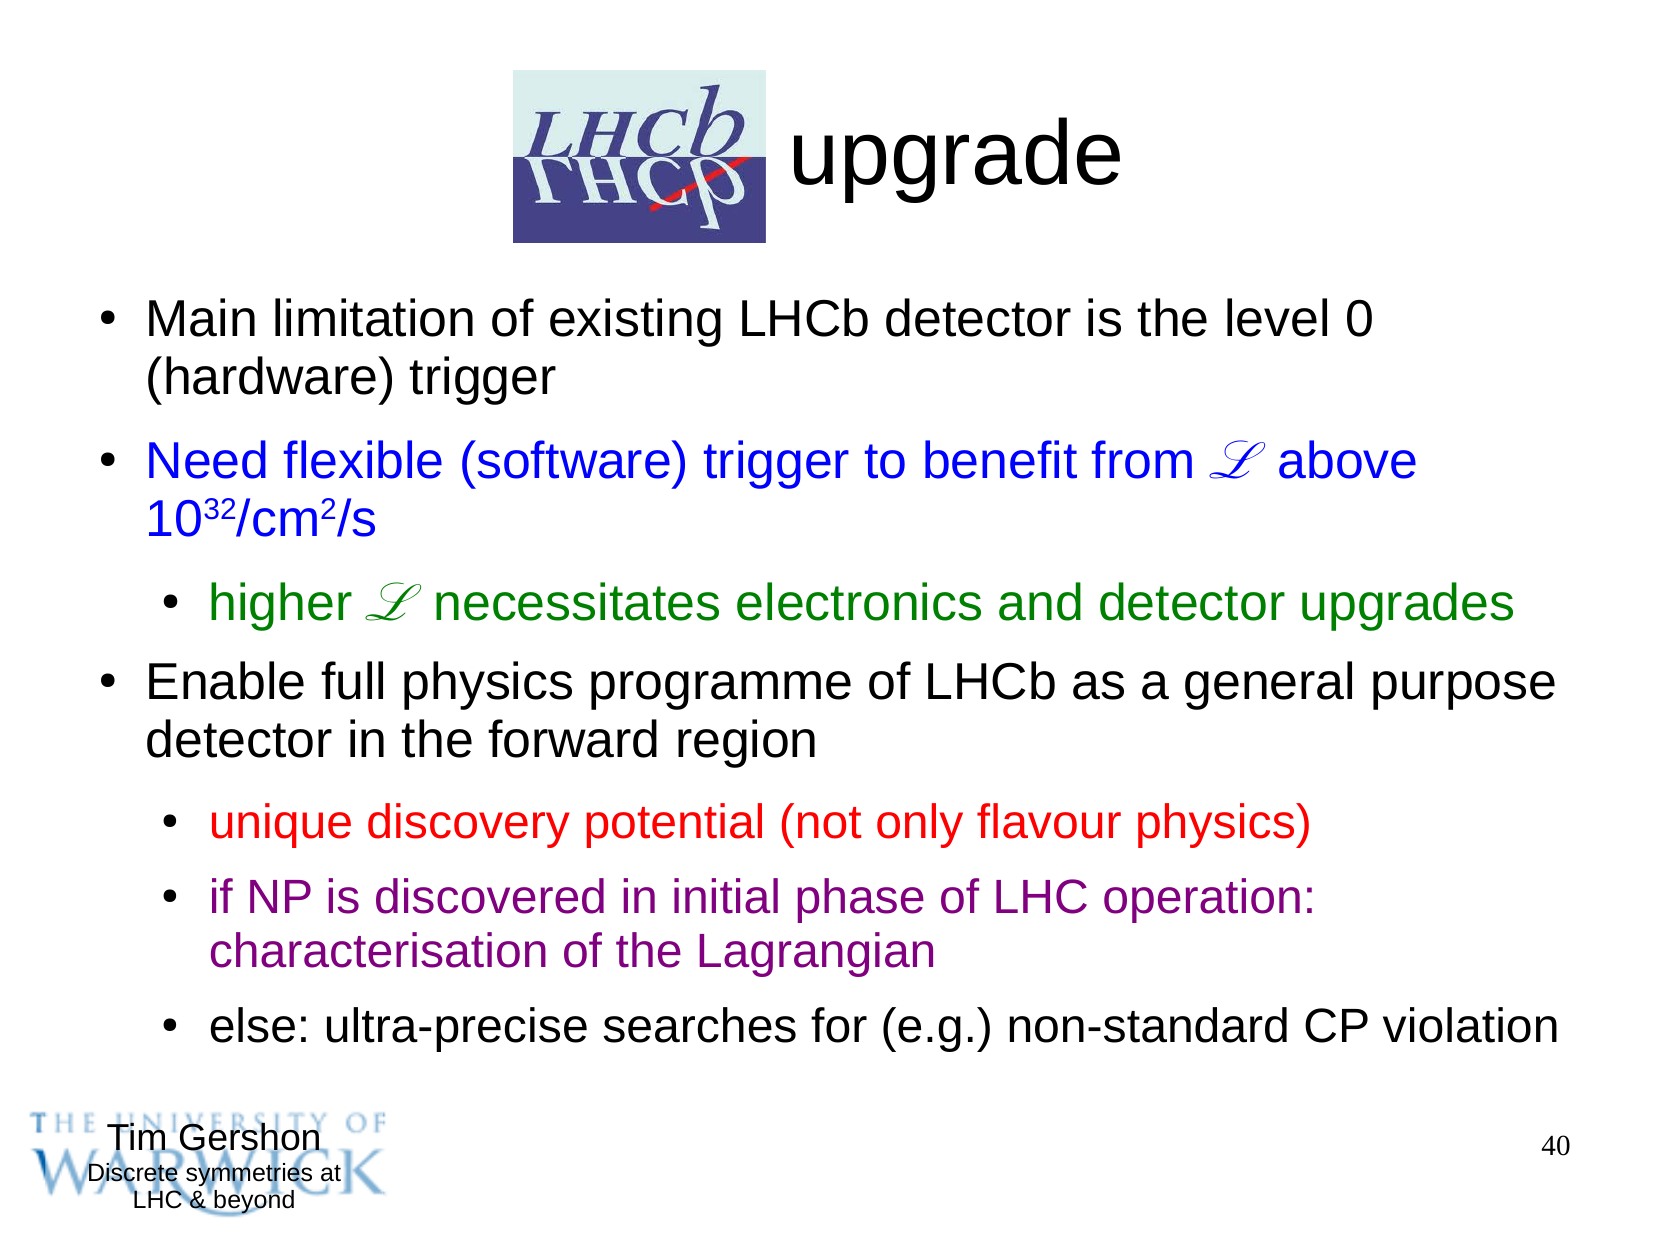

# LHCb upgrade
Main limitation of existing LHCb detector is the level 0 (hardware) trigger
Need flexible (software) trigger to benefit from ℒ above 1032/cm2/s
higher ℒ necessitates electronics and detector upgrades
Enable full physics programme of LHCb as a general purpose detector in the forward region
unique discovery potential (not only flavour physics)
if NP is discovered in initial phase of LHC operation: characterisation of the Lagrangian
else: ultra-precise searches for (e.g.) non-standard CP violation
Tim Gershon
Discrete symmetries at LHC & beyond
40